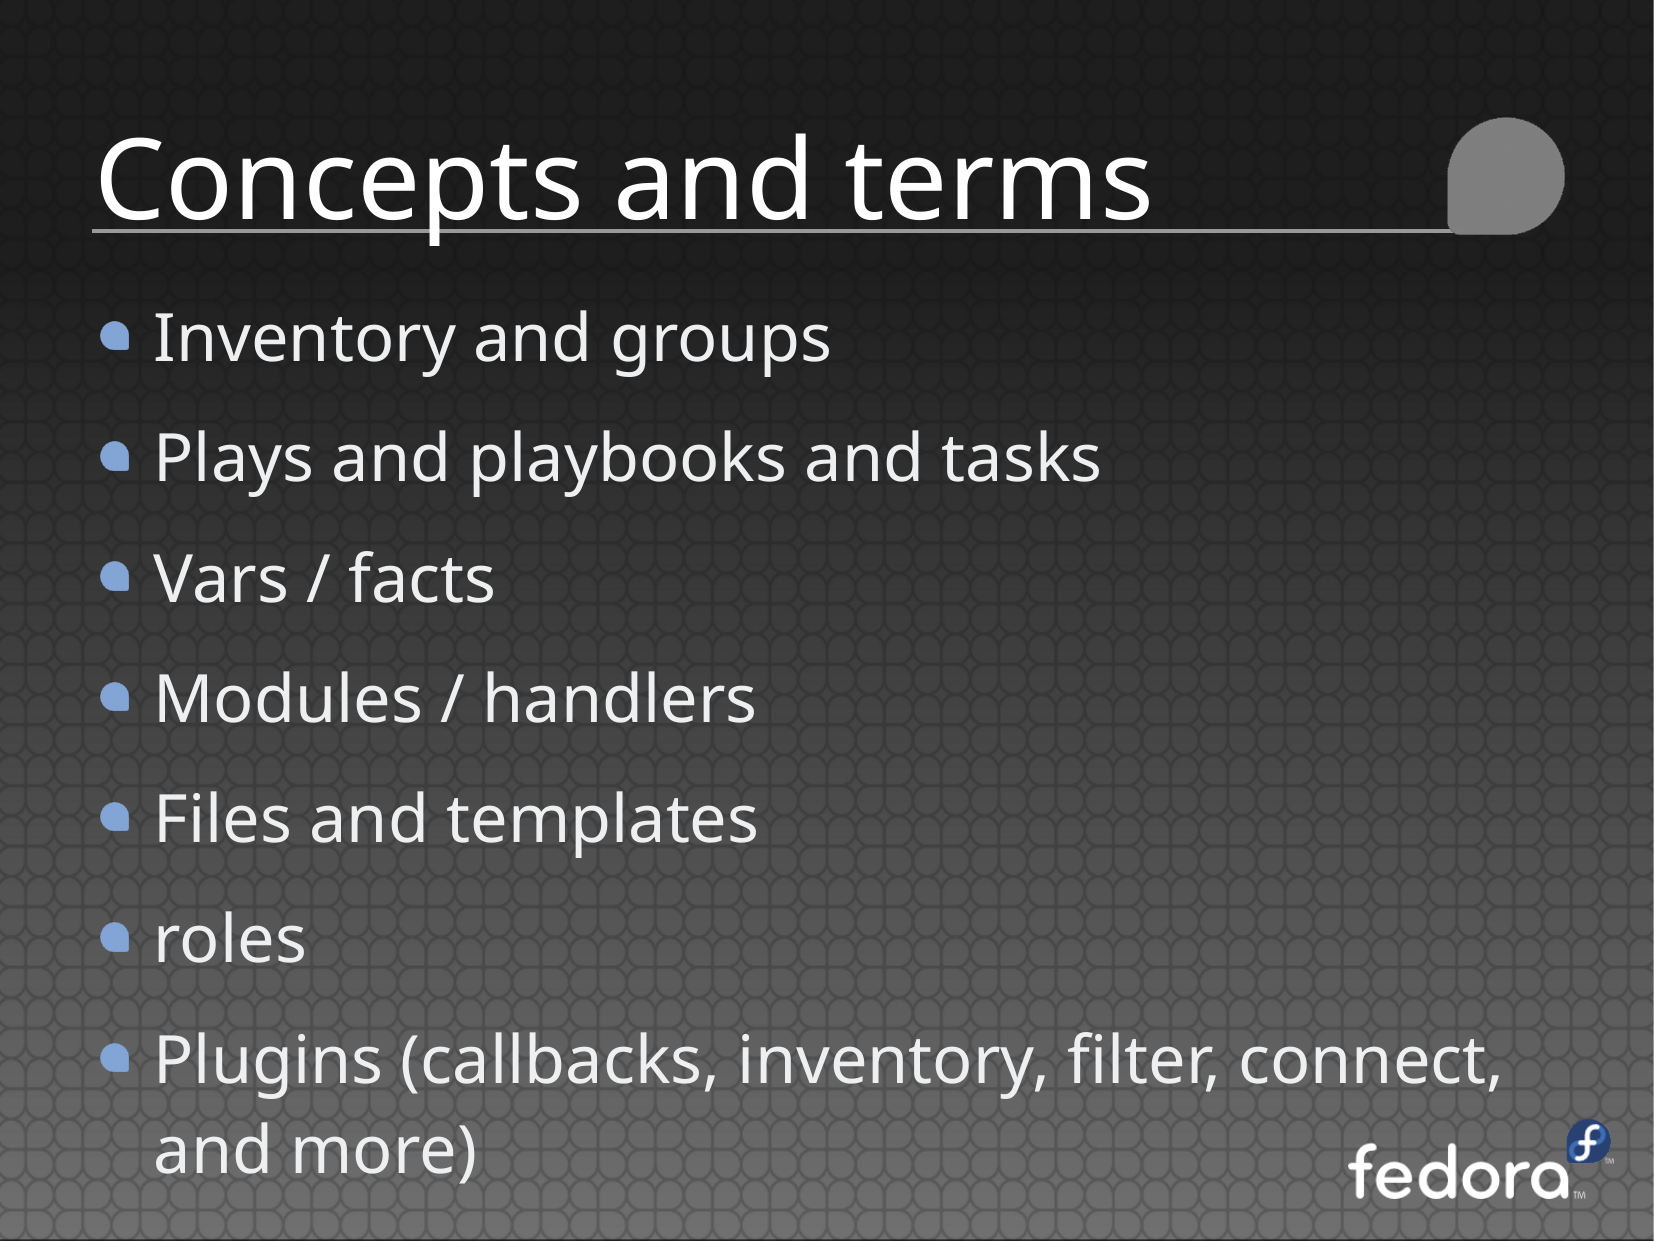

Concepts and terms
# Inventory and groups
Plays and playbooks and tasks
Vars / facts
Modules / handlers
Files and templates
roles
Plugins (callbacks, inventory, filter, connect, and more)